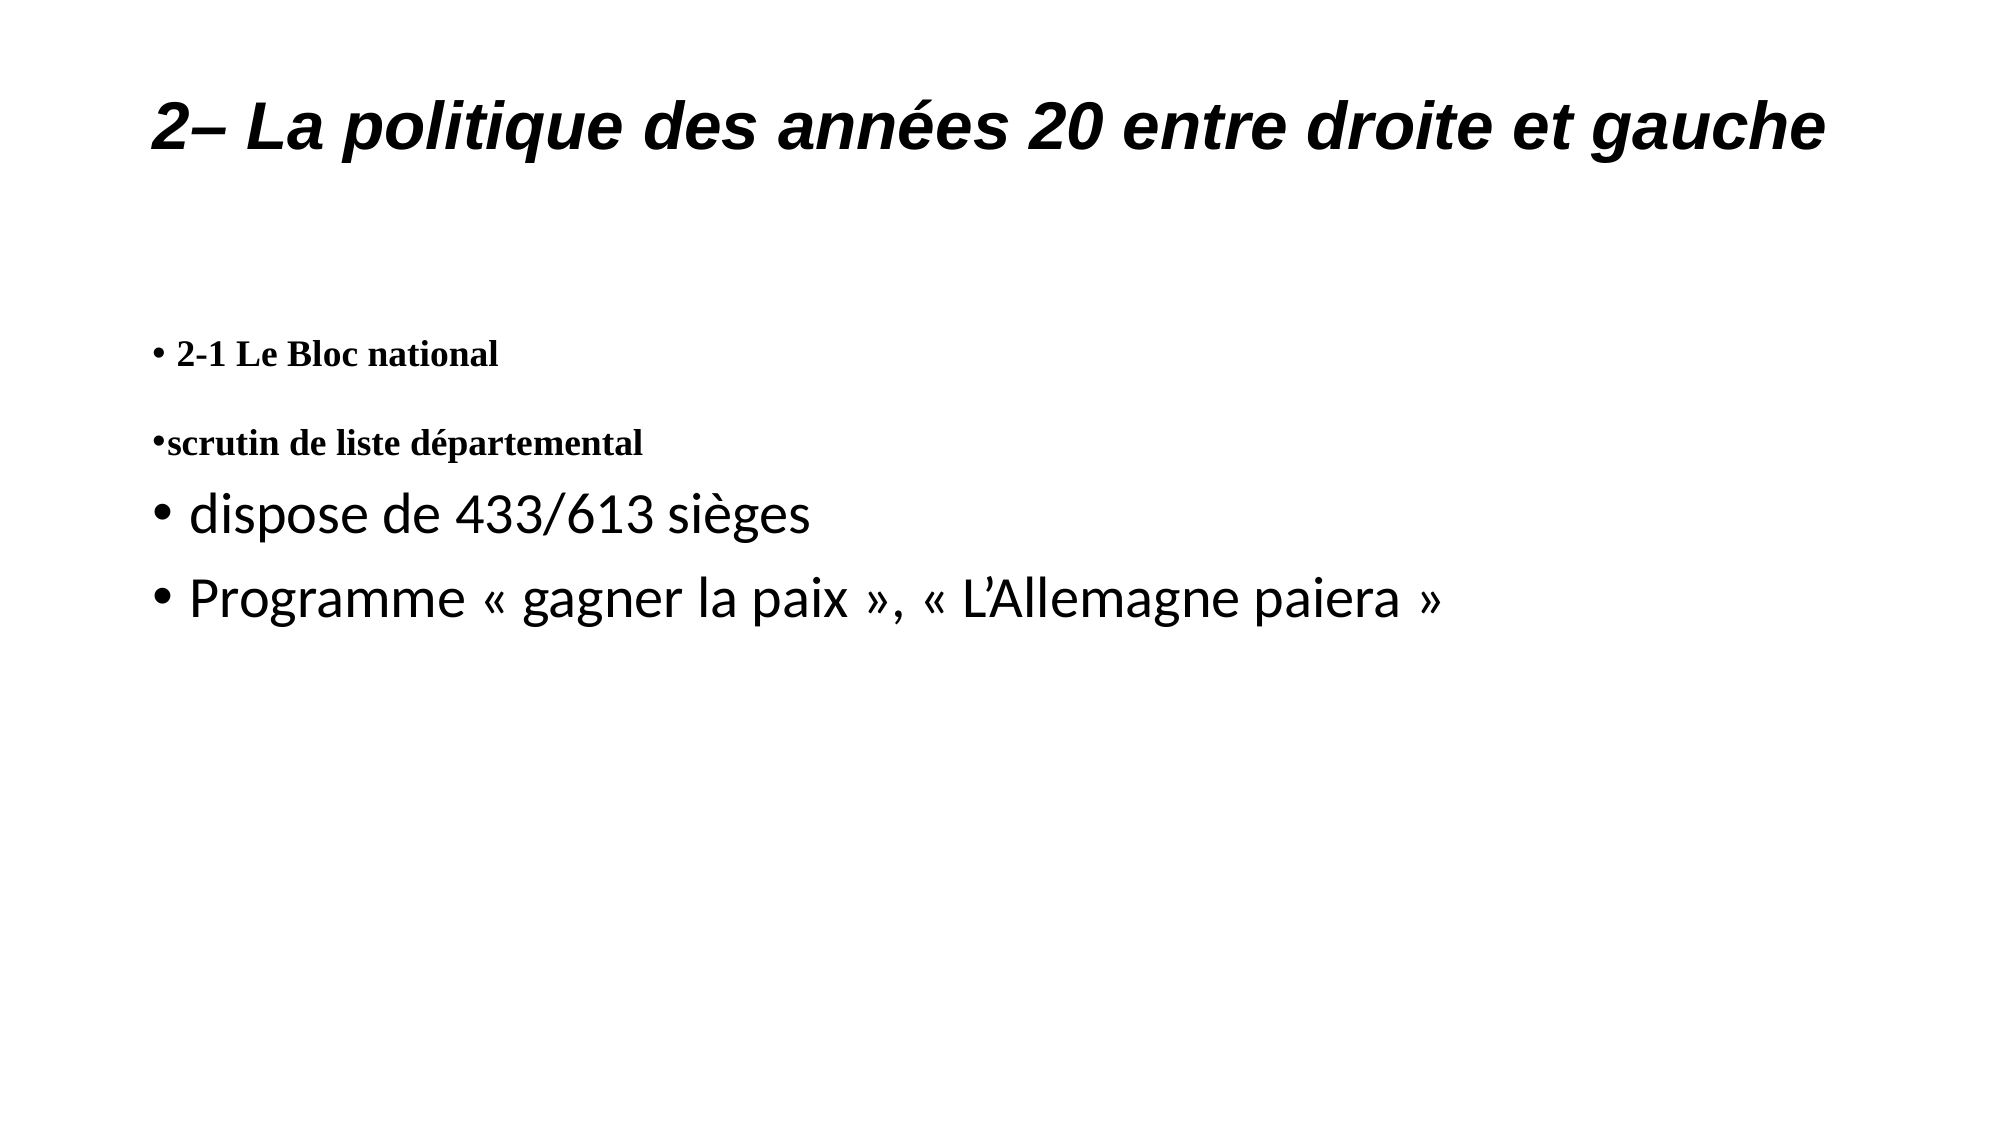

# 2– La politique des années 20 entre droite et gauche
 2-1 Le Bloc national
scrutin de liste départemental
dispose de 433/613 sièges
Programme « gagner la paix », « L’Allemagne paiera »